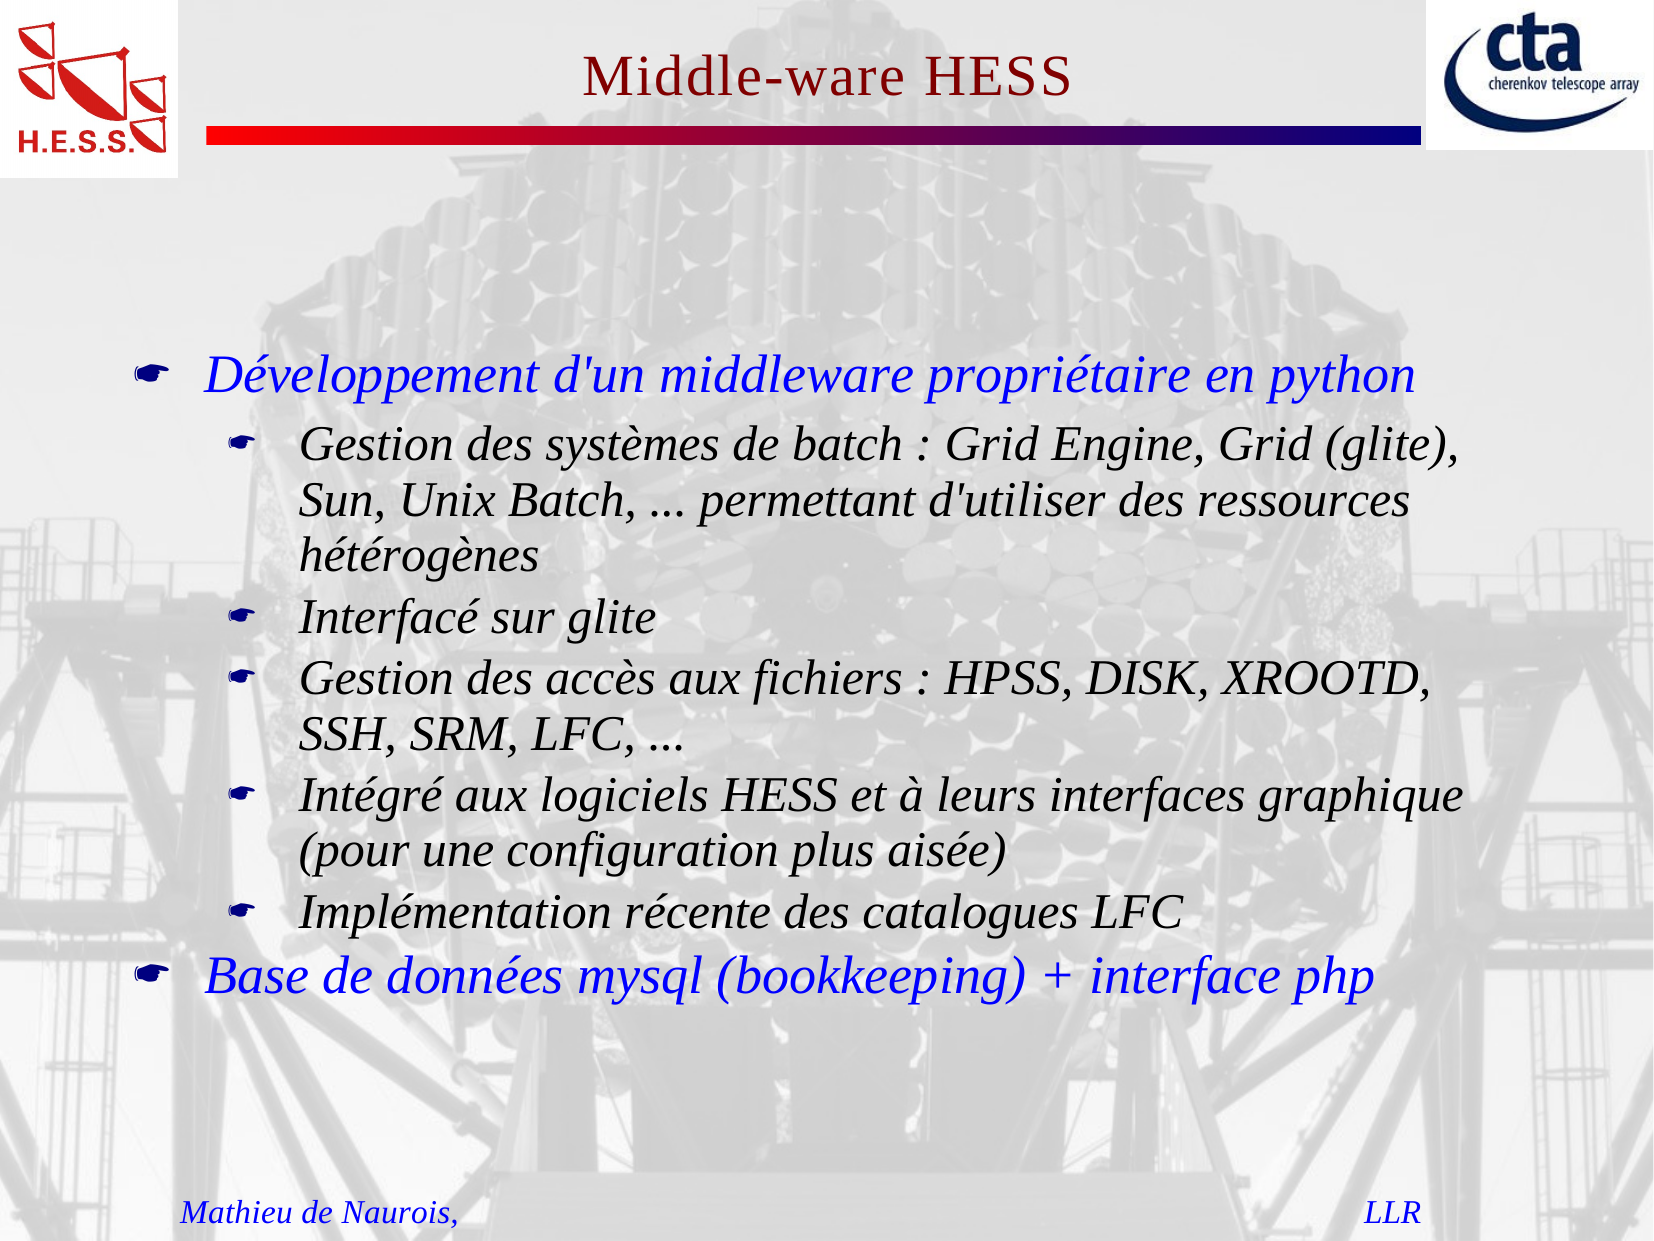

# Middle-ware HESS
Développement d'un middleware propriétaire en python
Gestion des systèmes de batch : Grid Engine, Grid (glite), Sun, Unix Batch, ... permettant d'utiliser des ressources hétérogènes
Interfacé sur glite
Gestion des accès aux fichiers : HPSS, DISK, XROOTD, SSH, SRM, LFC, ...
Intégré aux logiciels HESS et à leurs interfaces graphique (pour une configuration plus aisée)
Implémentation récente des catalogues LFC
Base de données mysql (bookkeeping) + interface php